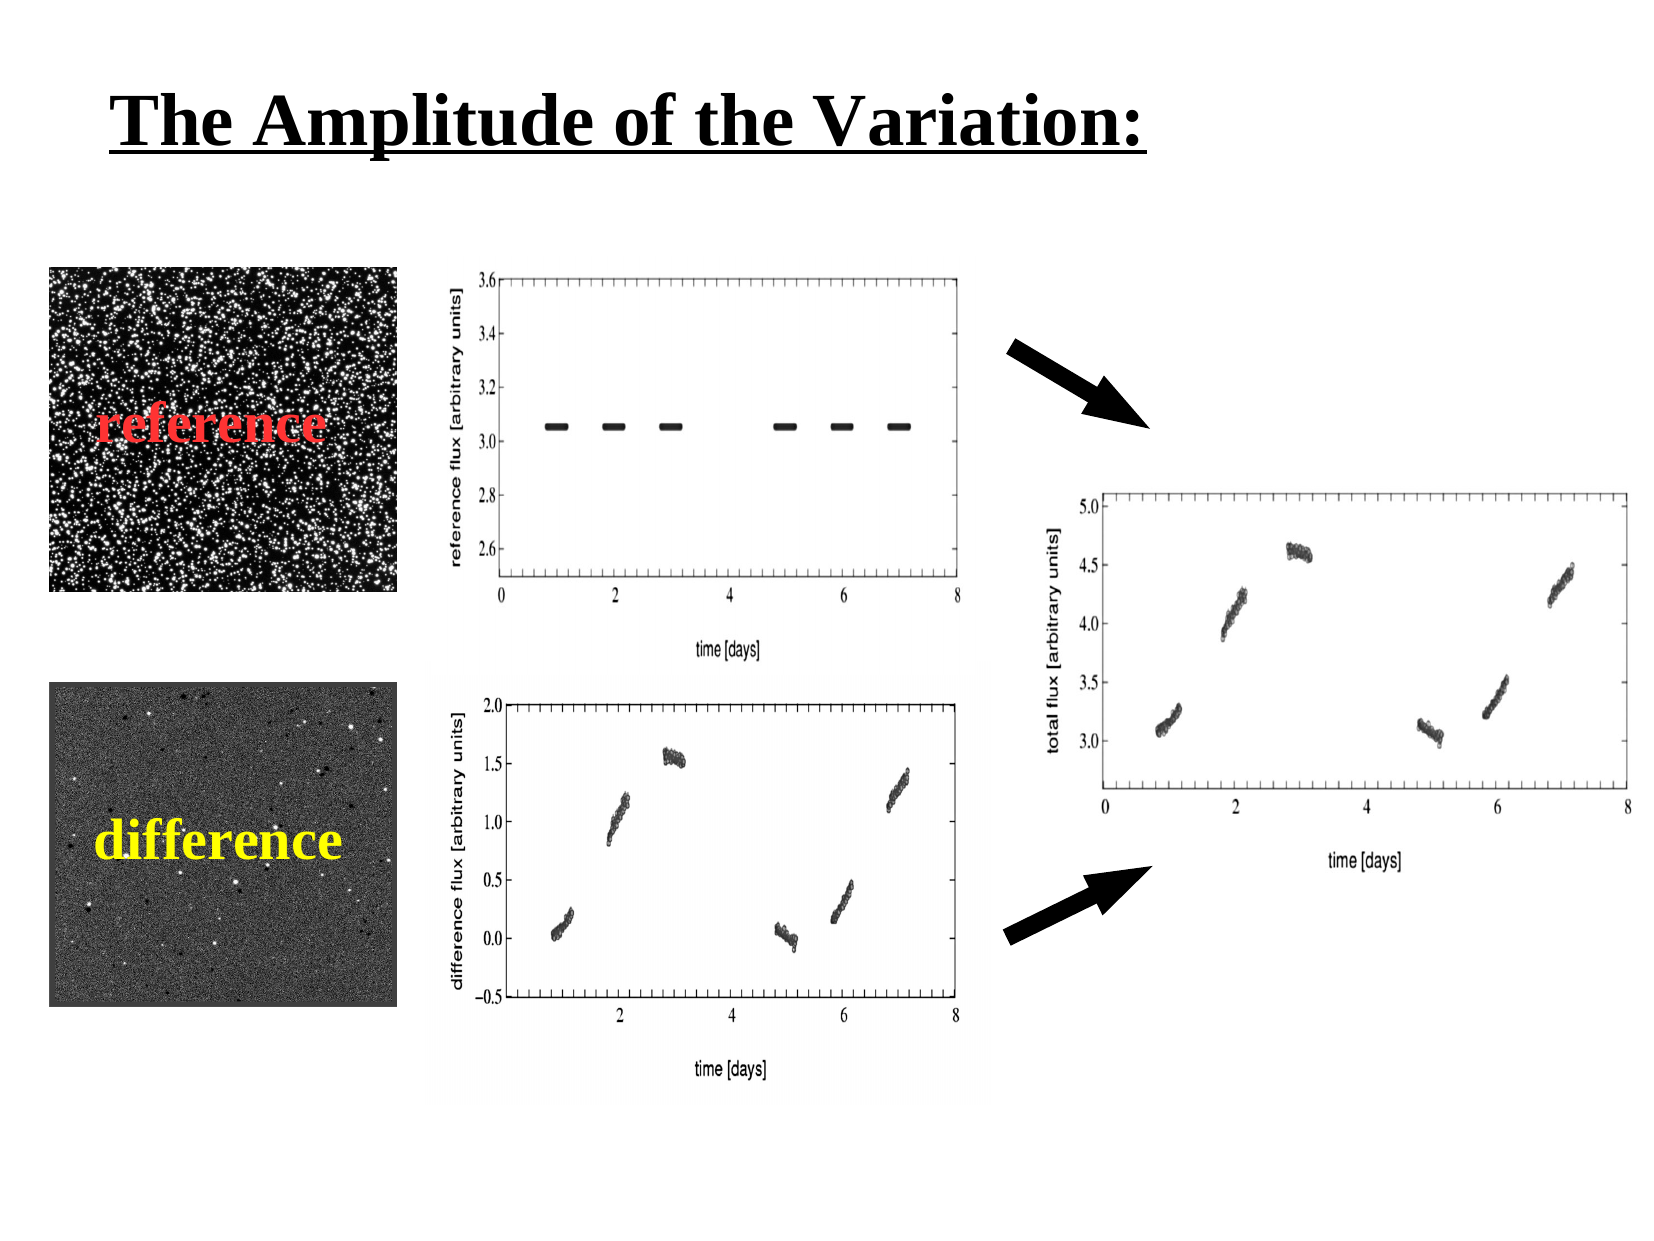

The Amplitude of the Variation:
reference
difference